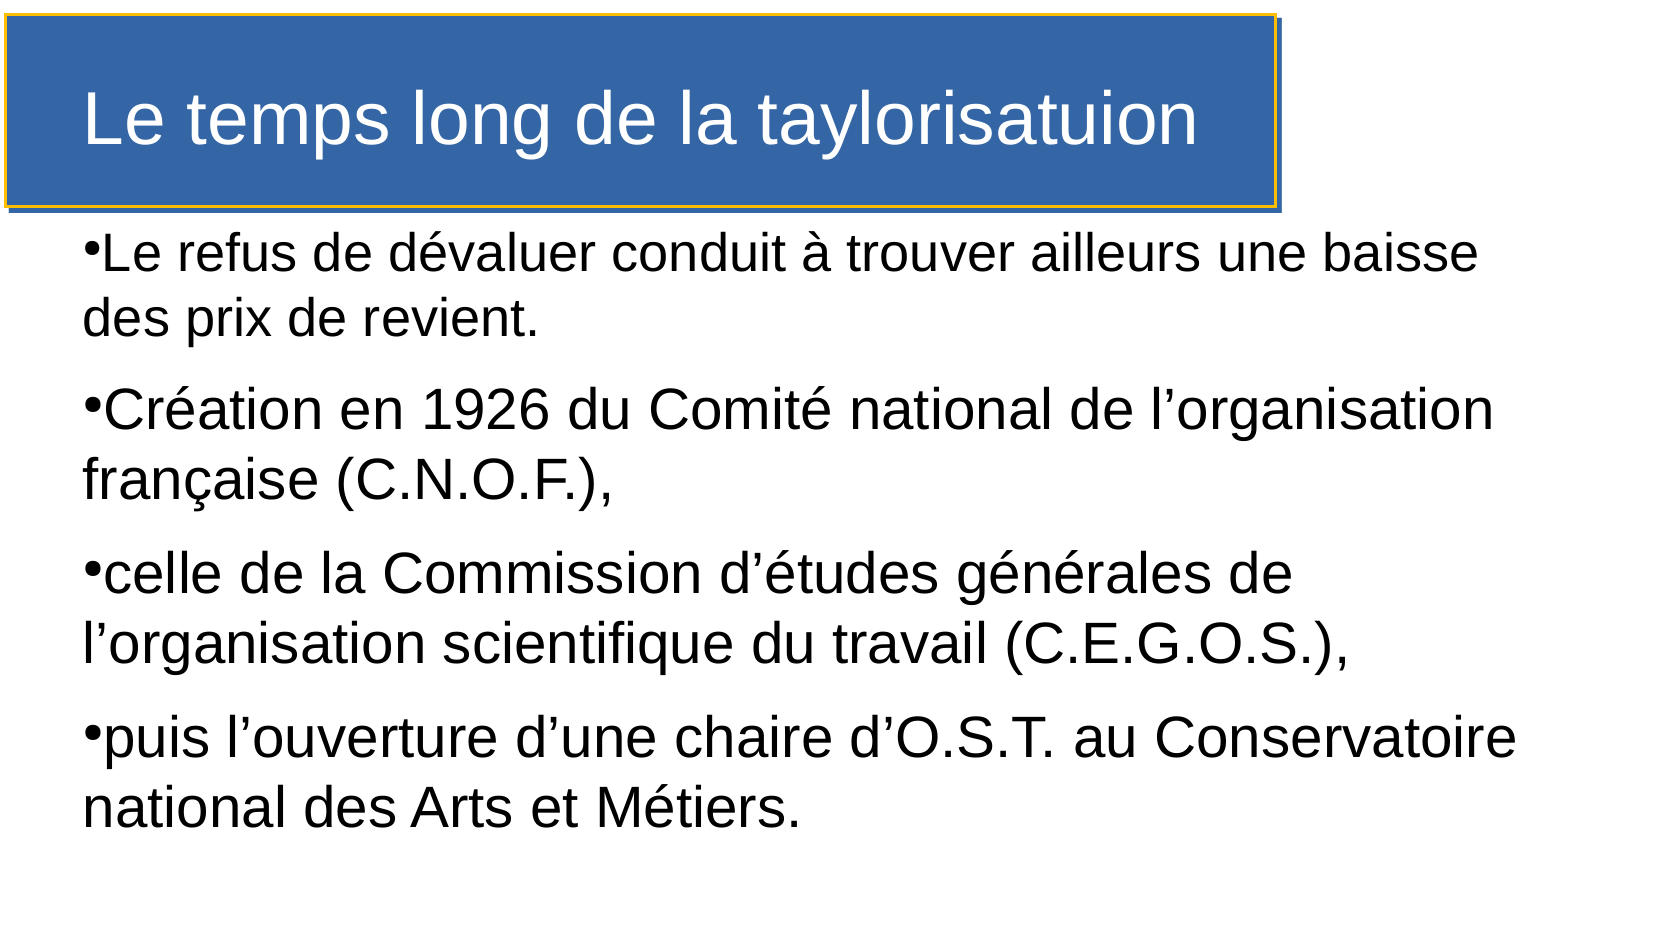

# Le temps long de la taylorisatuion
Le refus de dévaluer conduit à trouver ailleurs une baisse des prix de revient.
Création en 1926 du Comité national de l’organisation française (C.N.O.F.),
celle de la Commission d’études générales de l’organisation scientifique du travail (C.E.G.O.S.),
puis l’ouverture d’une chaire d’O.S.T. au Conservatoire national des Arts et Métiers.